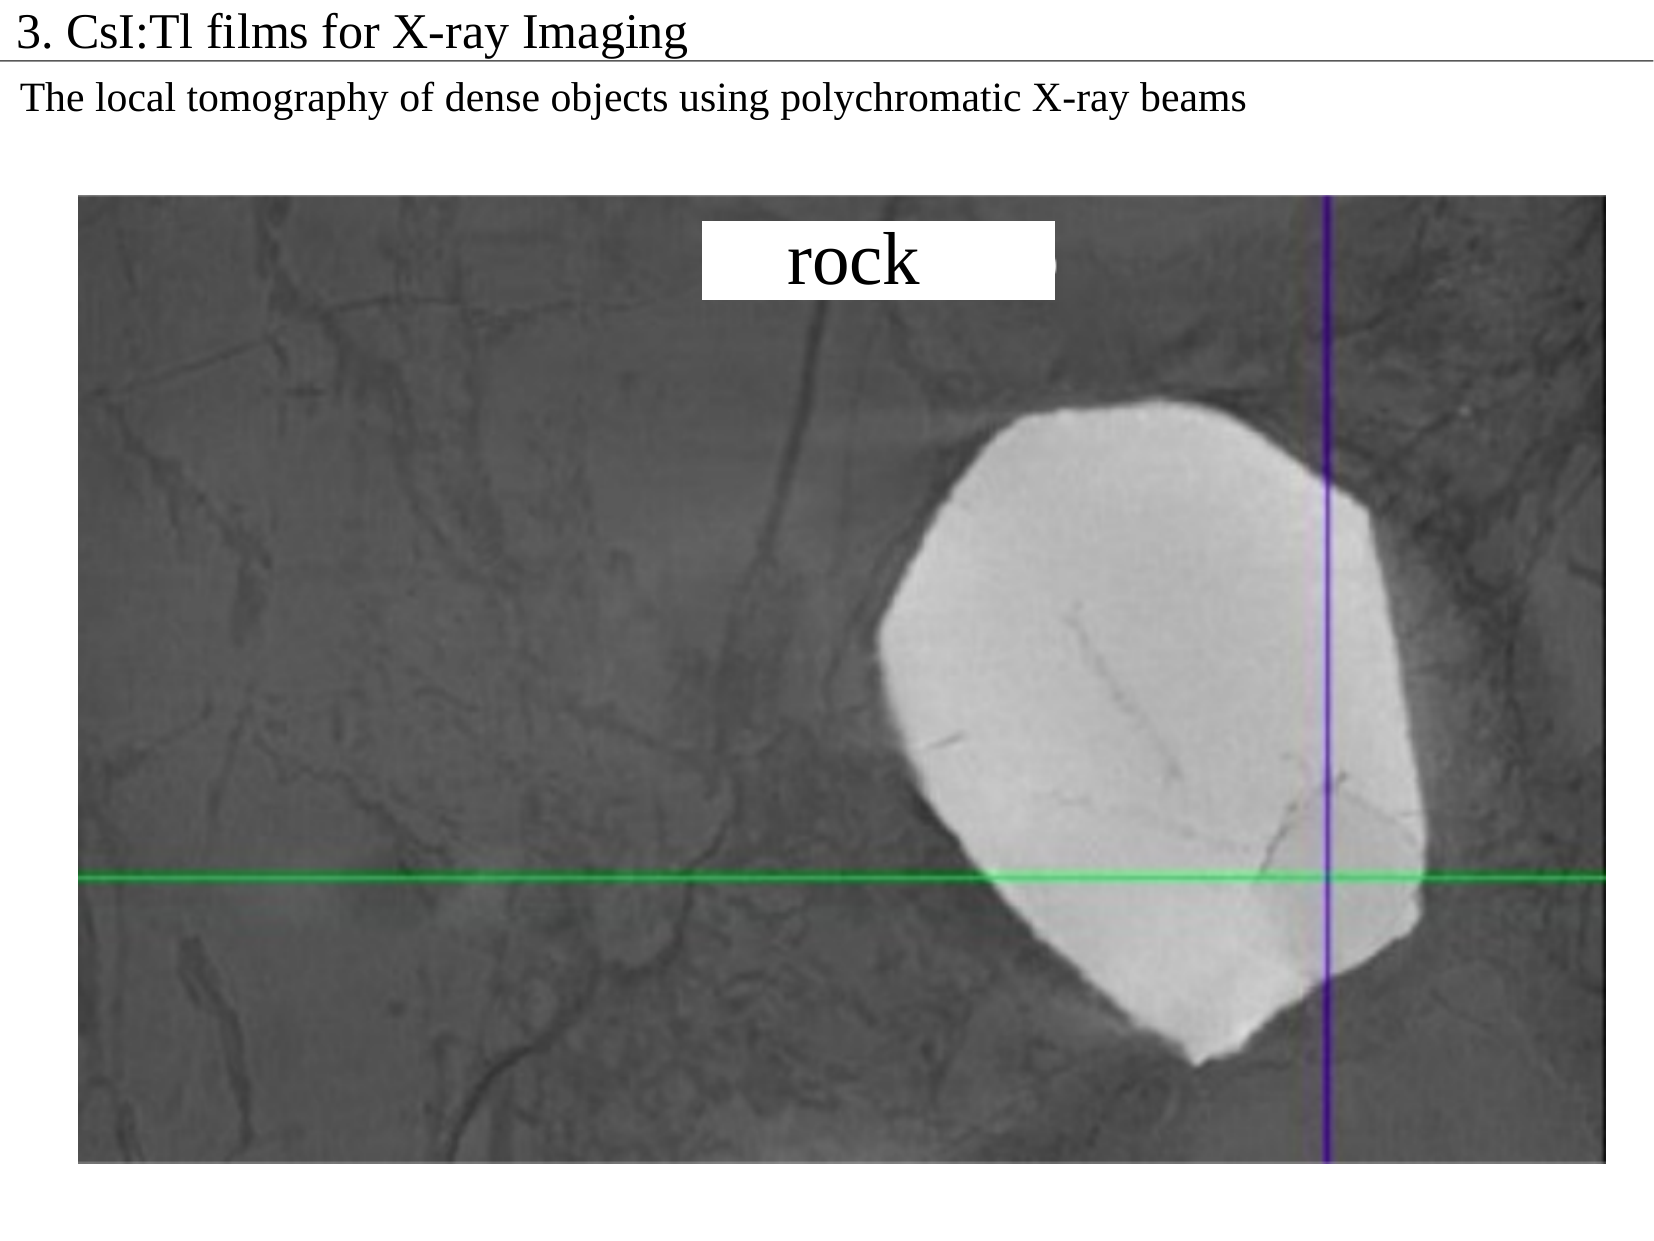

3. CsI:Tl films for X-ray Imaging
The local tomography of dense objects using polychromatic X-ray beams
 rock